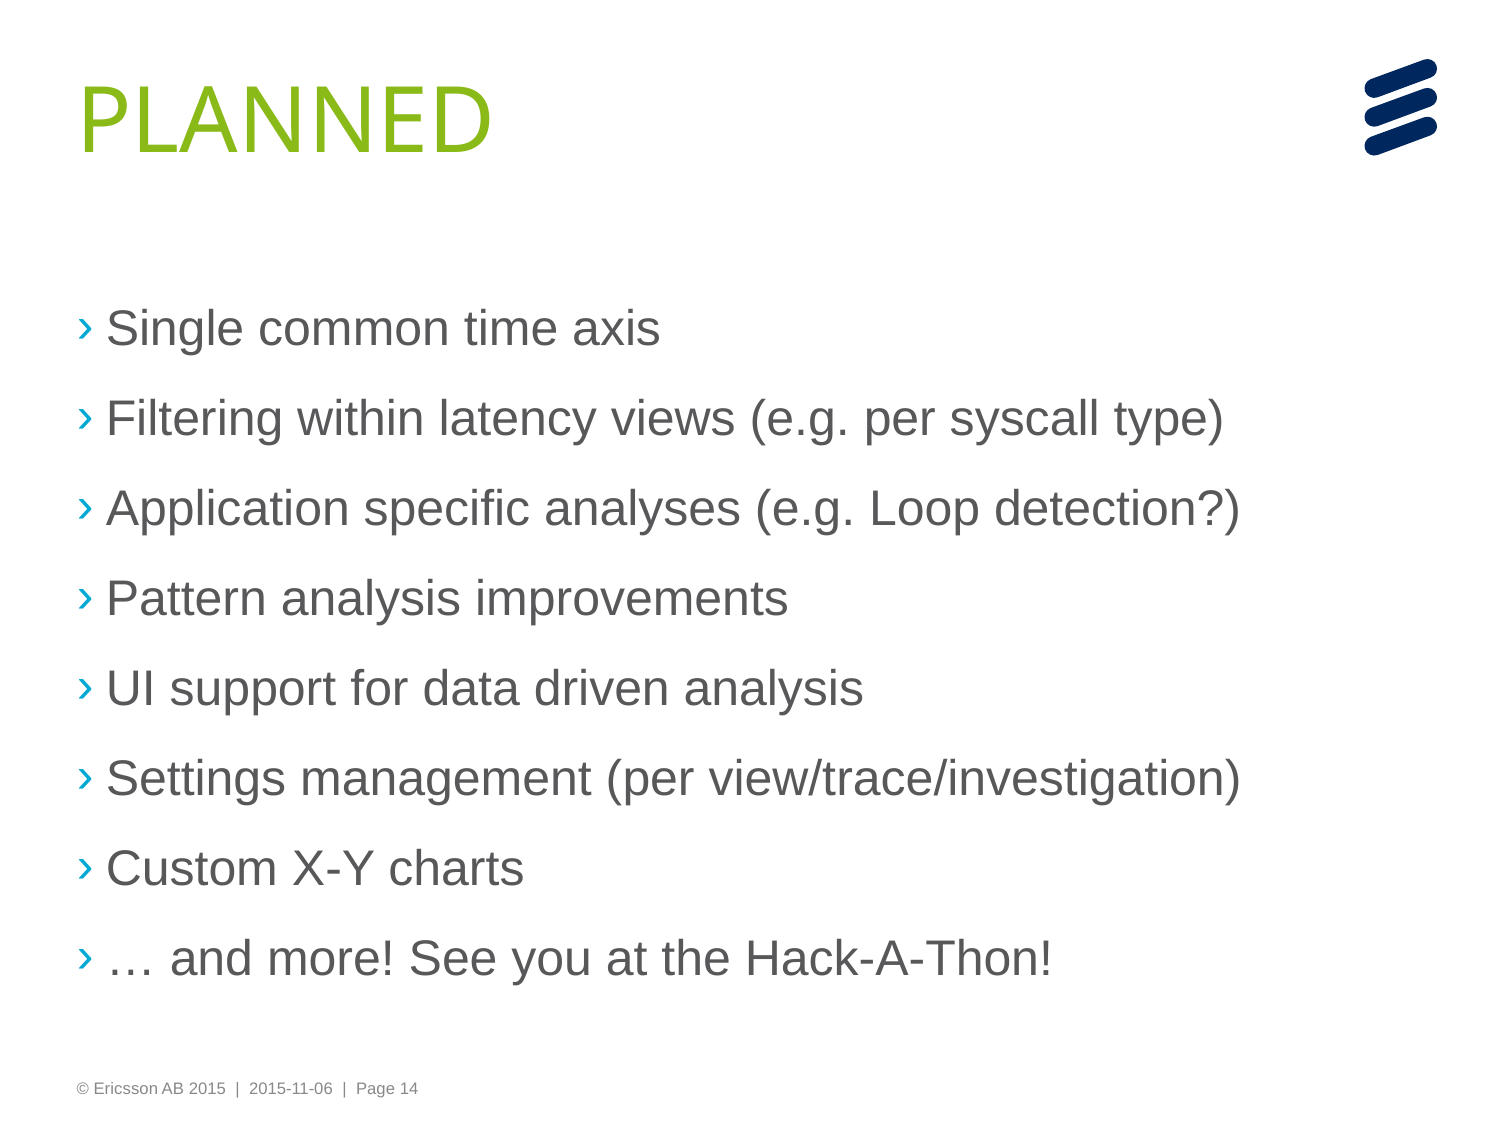

PLANNED
# Single common time axis
Filtering within latency views (e.g. per syscall type)
Application specific analyses (e.g. Loop detection?)
Pattern analysis improvements
UI support for data driven analysis
Settings management (per view/trace/investigation)
Custom X-Y charts
… and more! See you at the Hack-A-Thon!